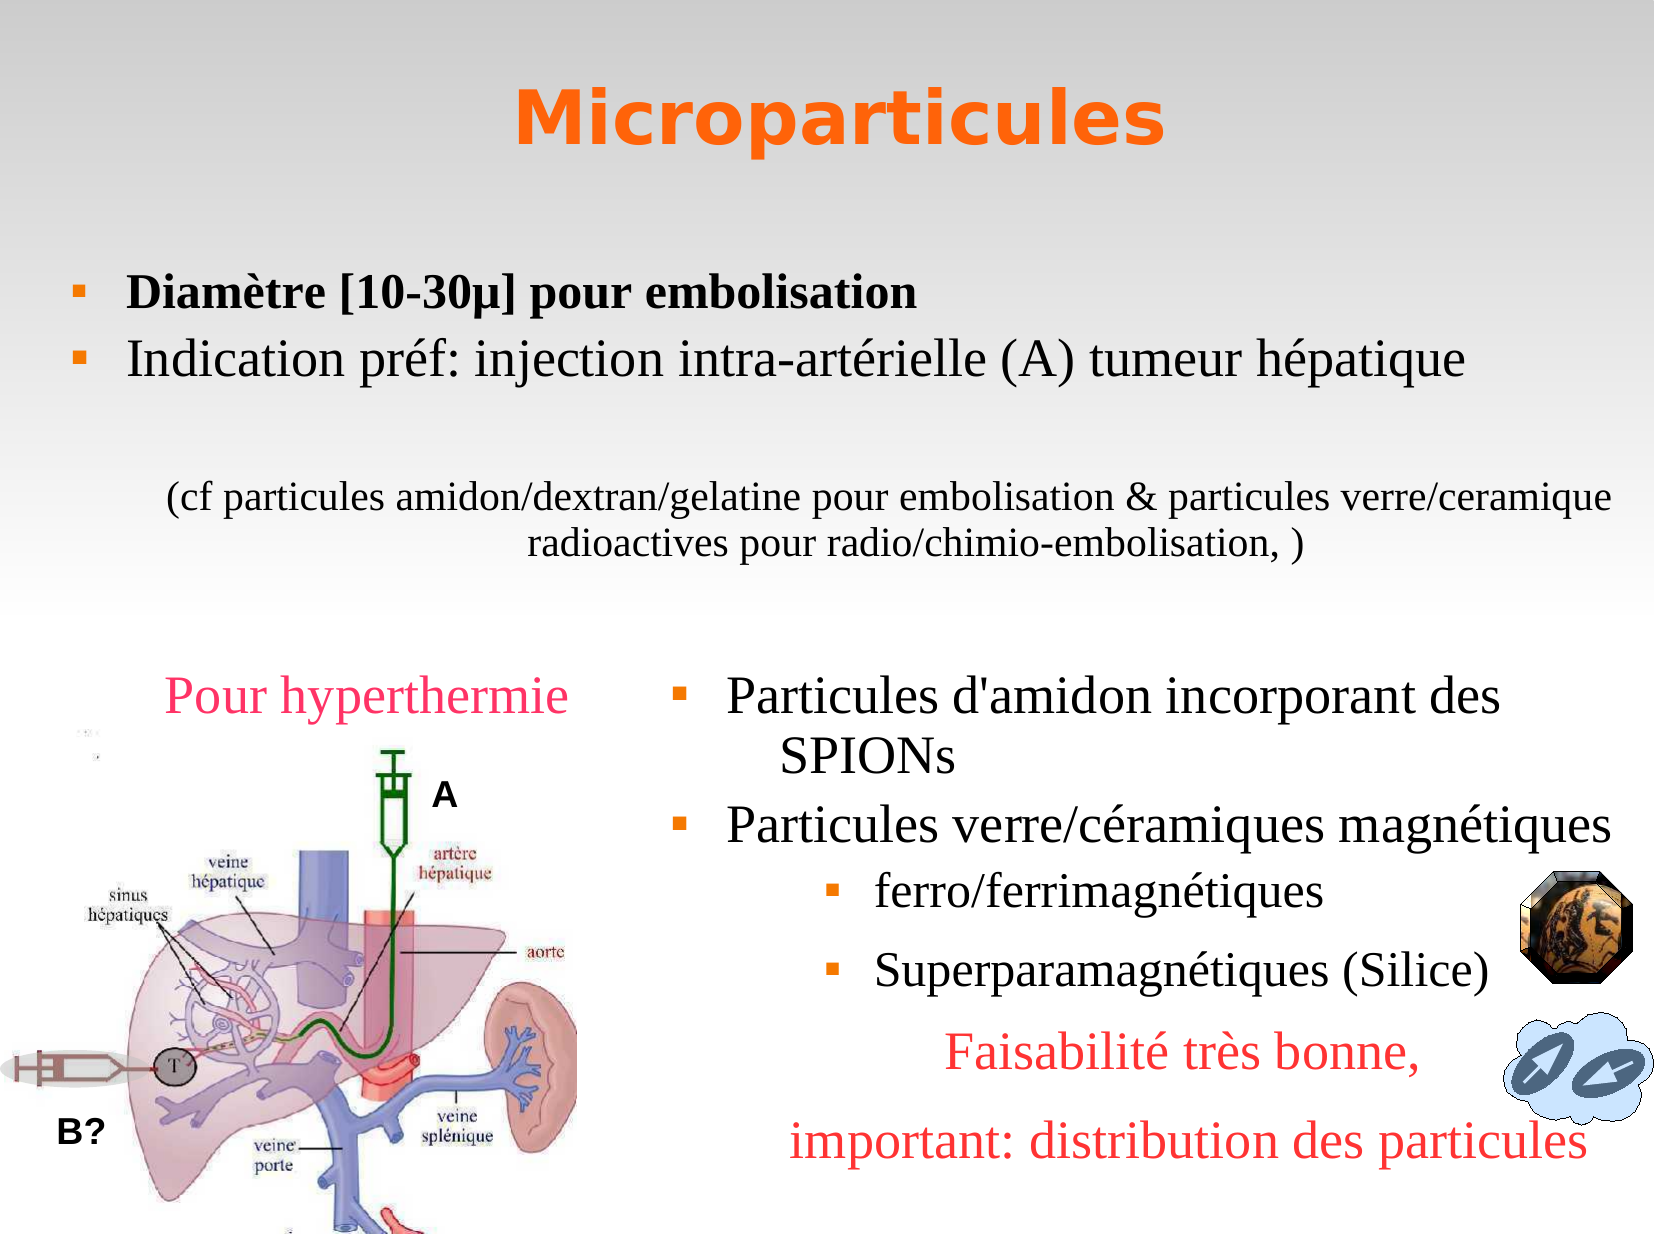

# Microparticules
Diamètre [10-30μ] pour embolisation
Indication préf: injection intra-artérielle (A) tumeur hépatique
(cf particules amidon/dextran/gelatine pour embolisation & particules verre/ceramique radioactives pour radio/chimio-embolisation, )
Pour hyperthermie
Particules d'amidon incorporant des SPIONs
Particules verre/céramiques magnétiques
ferro/ferrimagnétiques
Superparamagnétiques (Silice)
Faisabilité très bonne,
important: distribution des particules
A
B?